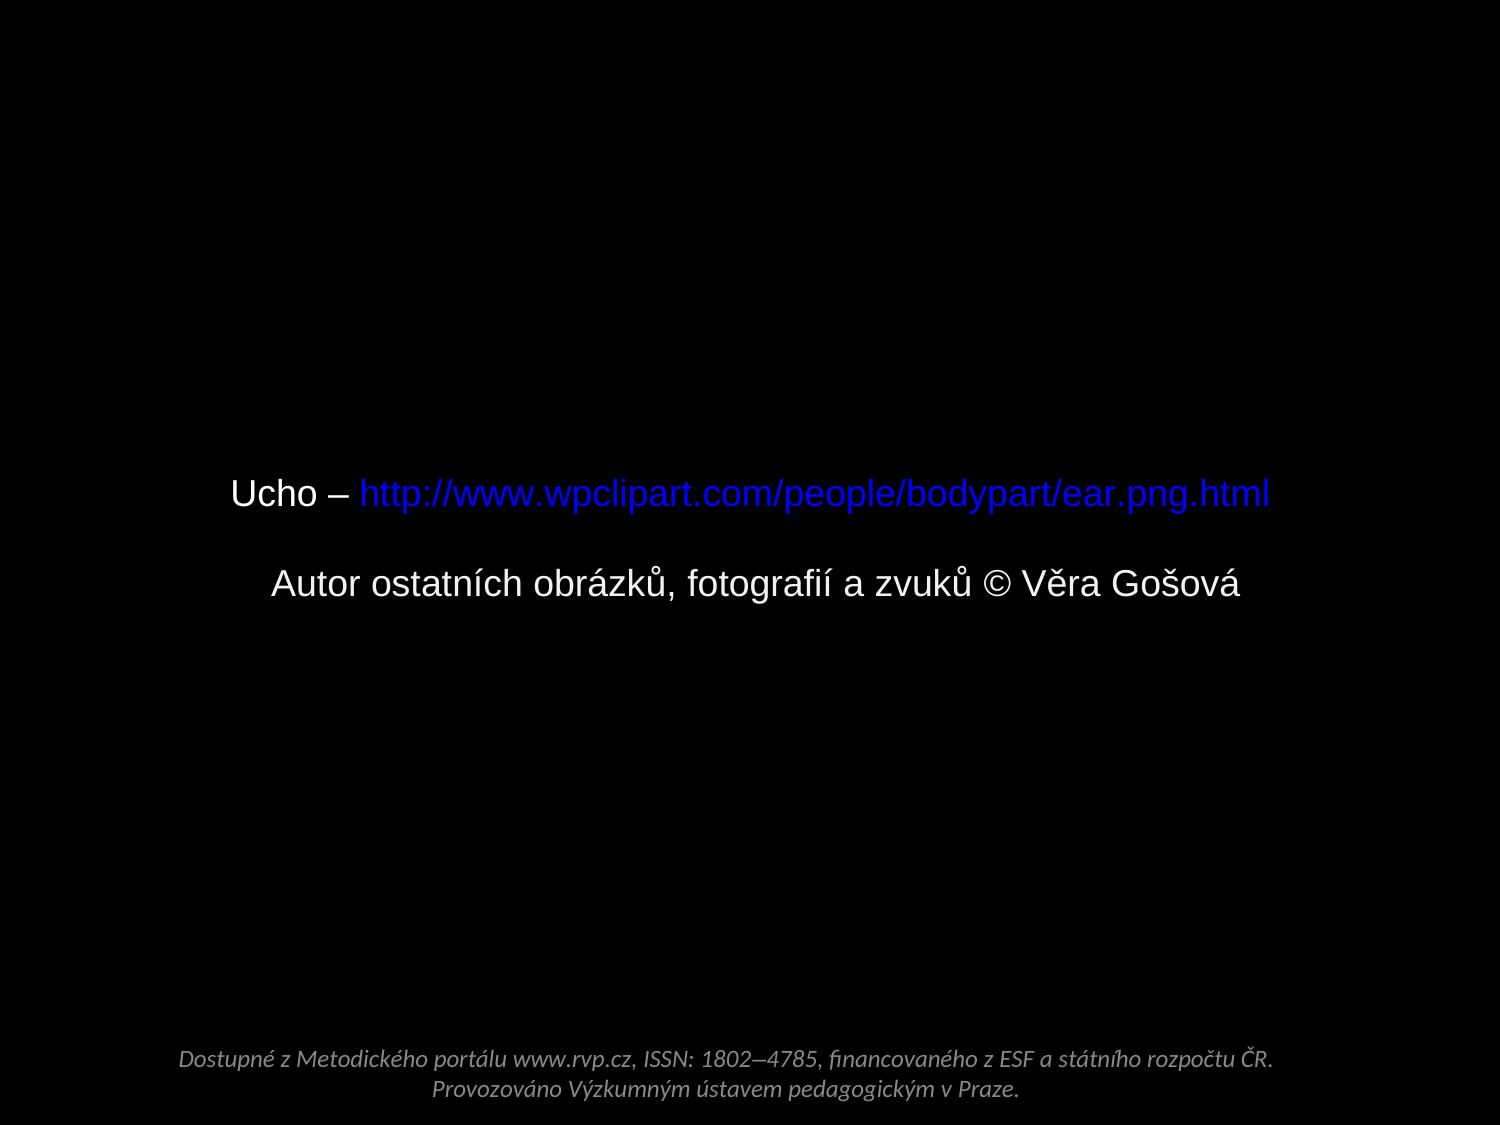

Ucho – http://www.wpclipart.com/people/bodypart/ear.png.html
Autor ostatních obrázků, fotografií a zvuků © Věra Gošová
Dostupné z Metodického portálu www.rvp.cz, ISSN: 1802–4785, financovaného z ESF a státního rozpočtu ČR. Provozováno Výzkumným ústavem pedagogickým v Praze.